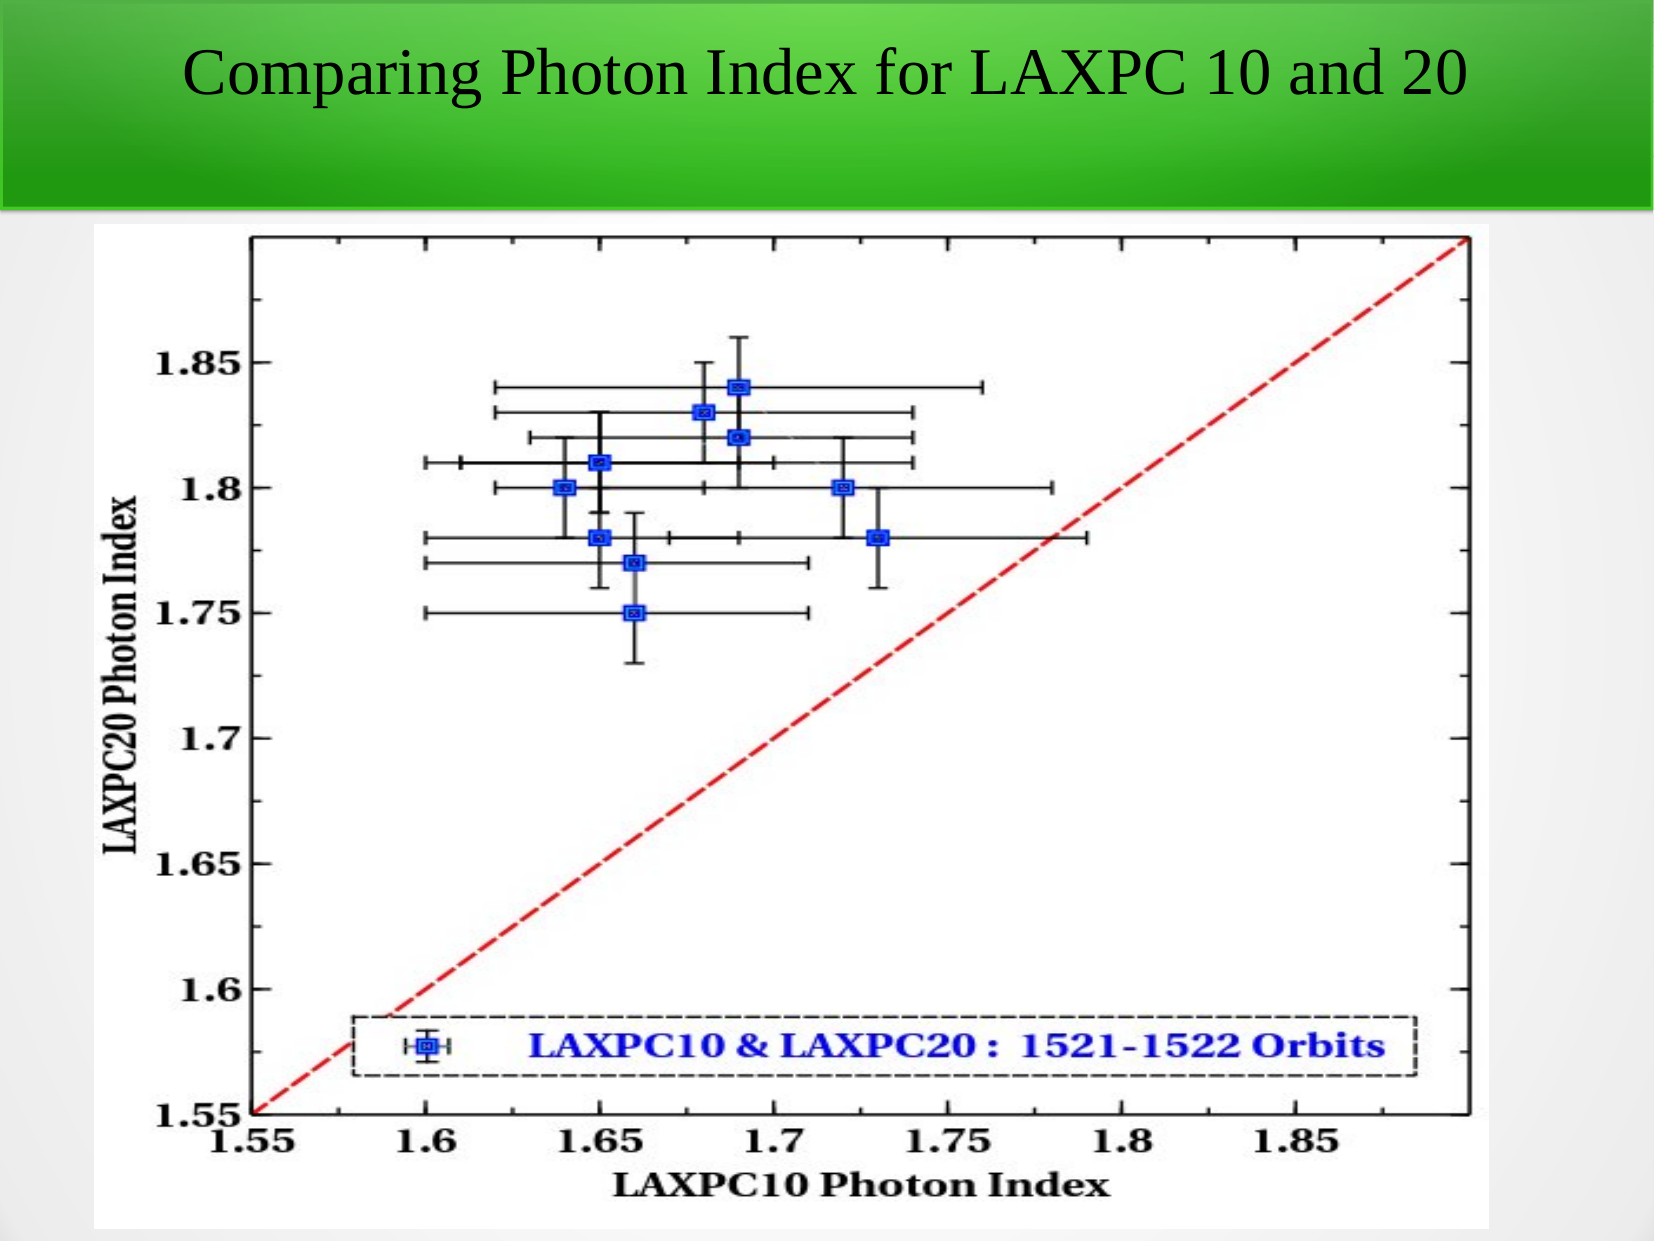

# Comparing Photon Index for LAXPC 10 and 20